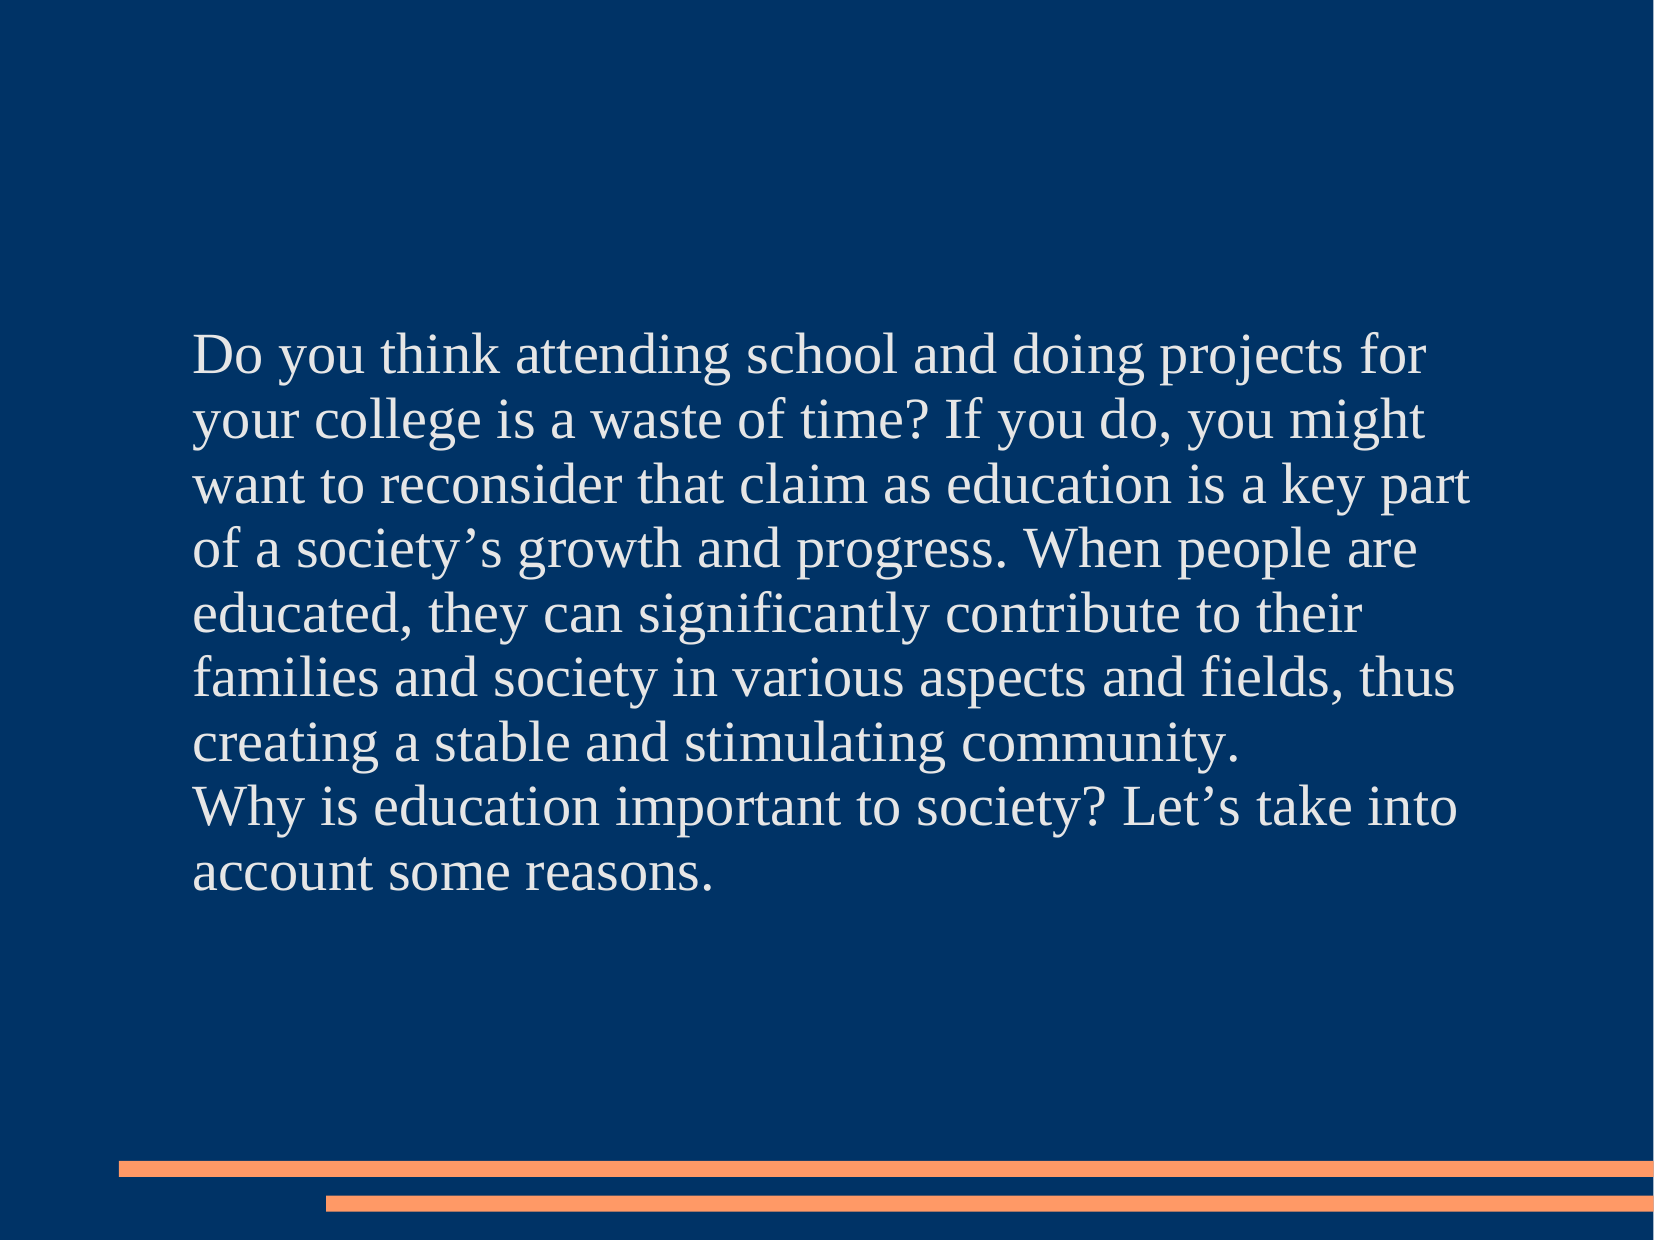

#
Do you think attending school and doing projects for
your college is a waste of time? If you do, you might
want to reconsider that claim as education is a key part
of a society’s growth and progress. When people are educated, they can significantly contribute to their families and society in various aspects and fields, thus creating a stable and stimulating community.
Why is education important to society? Let’s take into account some reasons.